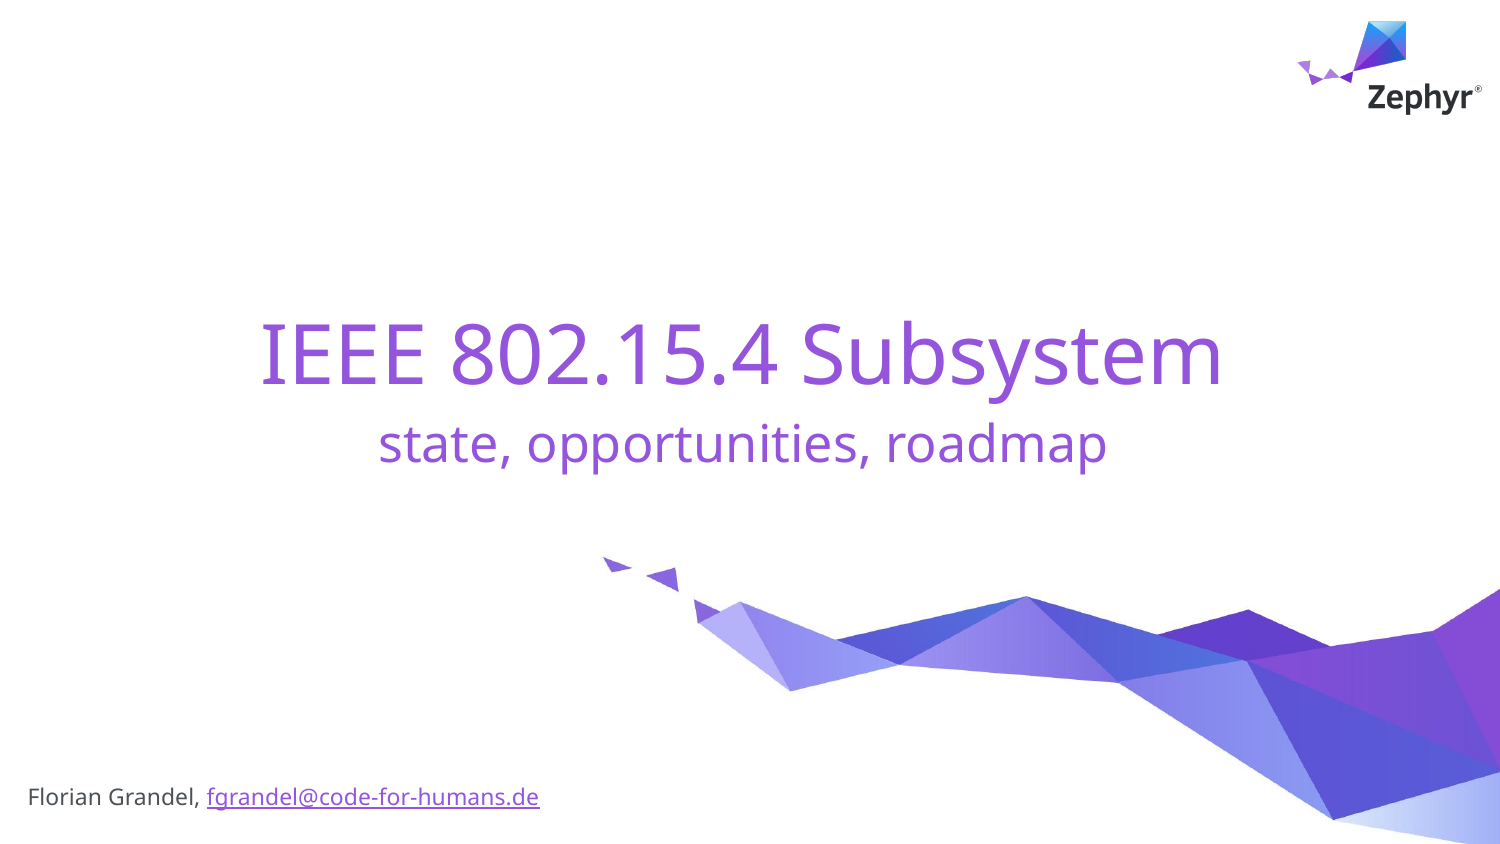

# IEEE 802.15.4 Subsystem state, opportunities, roadmap
Florian Grandel, fgrandel@code-for-humans.de